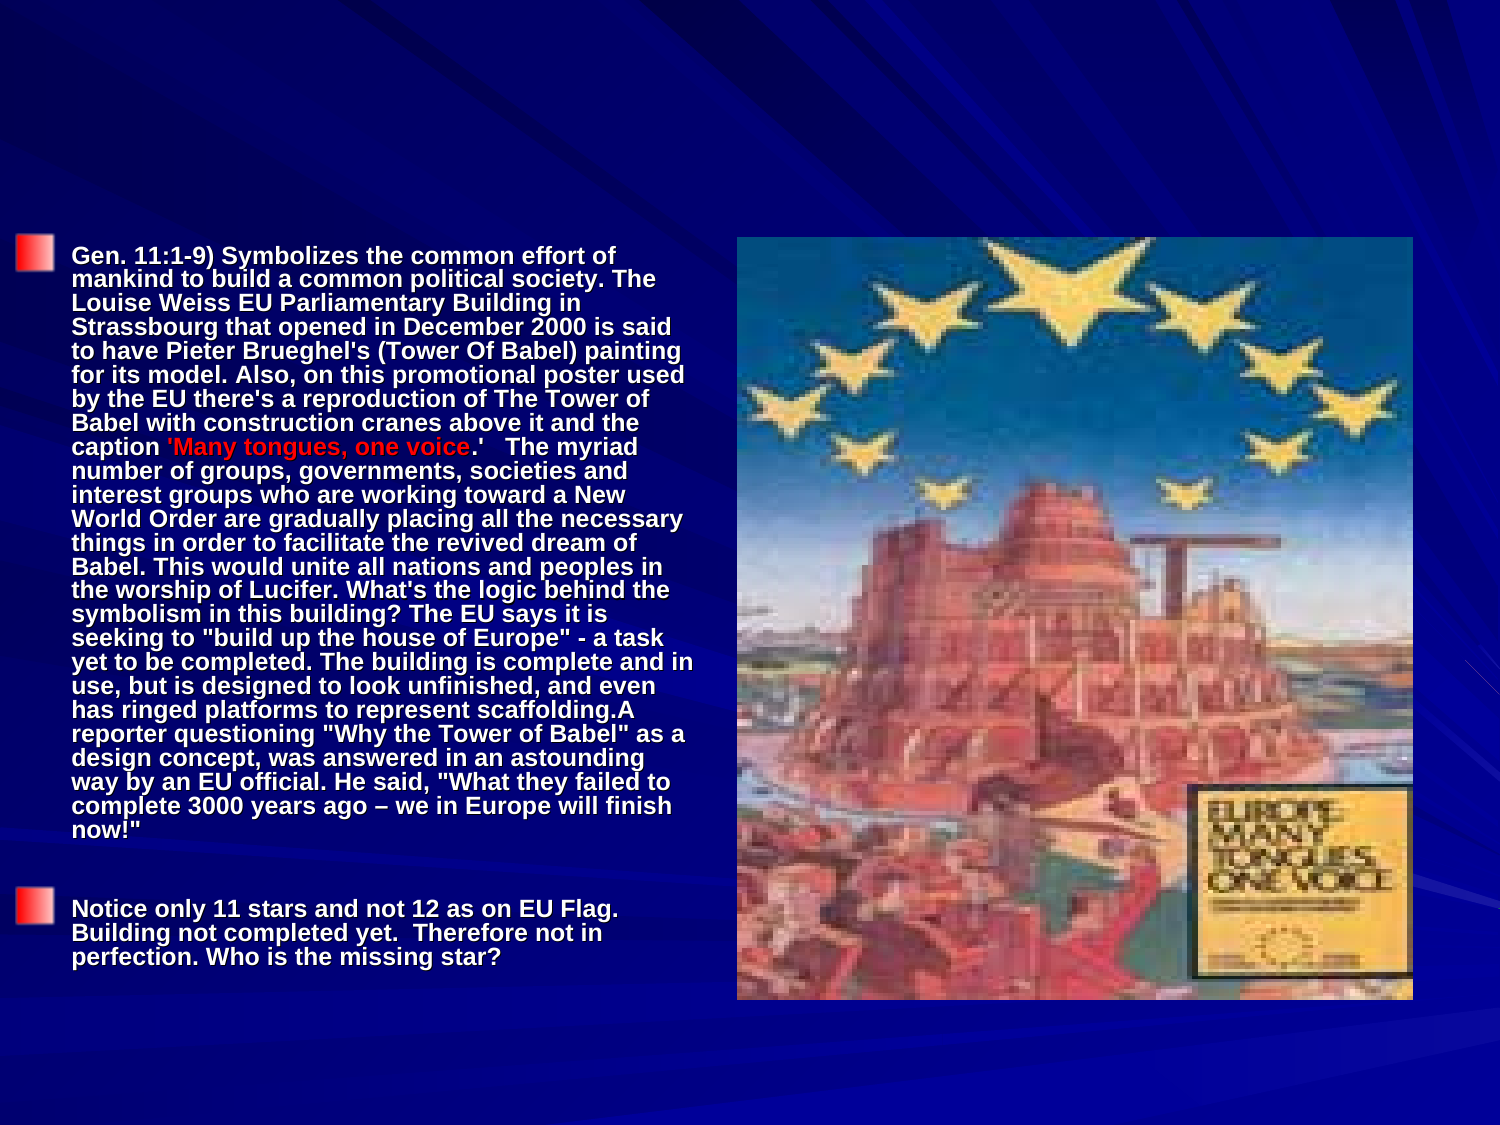

#
Gen. 11:1-9) Symbolizes the common effort of mankind to build a common political society. The Louise Weiss EU Parliamentary Building in Strassbourg that opened in December 2000 is said to have Pieter Brueghel's (Tower Of Babel) painting for its model. Also, on this promotional poster used by the EU there's a reproduction of The Tower of Babel with construction cranes above it and the caption 'Many tongues, one voice.' The myriad number of groups, governments, societies and interest groups who are working toward a New World Order are gradually placing all the necessary things in order to facilitate the revived dream of Babel. This would unite all nations and peoples in the worship of Lucifer. What's the logic behind the symbolism in this building? The EU says it is seeking to "build up the house of Europe" - a task yet to be completed. The building is complete and in use, but is designed to look unfinished, and even has ringed platforms to represent scaffolding.A reporter questioning "Why the Tower of Babel" as a design concept, was answered in an astounding way by an EU official. He said, "What they failed to complete 3000 years ago – we in Europe will finish now!"
Notice only 11 stars and not 12 as on EU Flag. Building not completed yet. Therefore not in perfection. Who is the missing star?